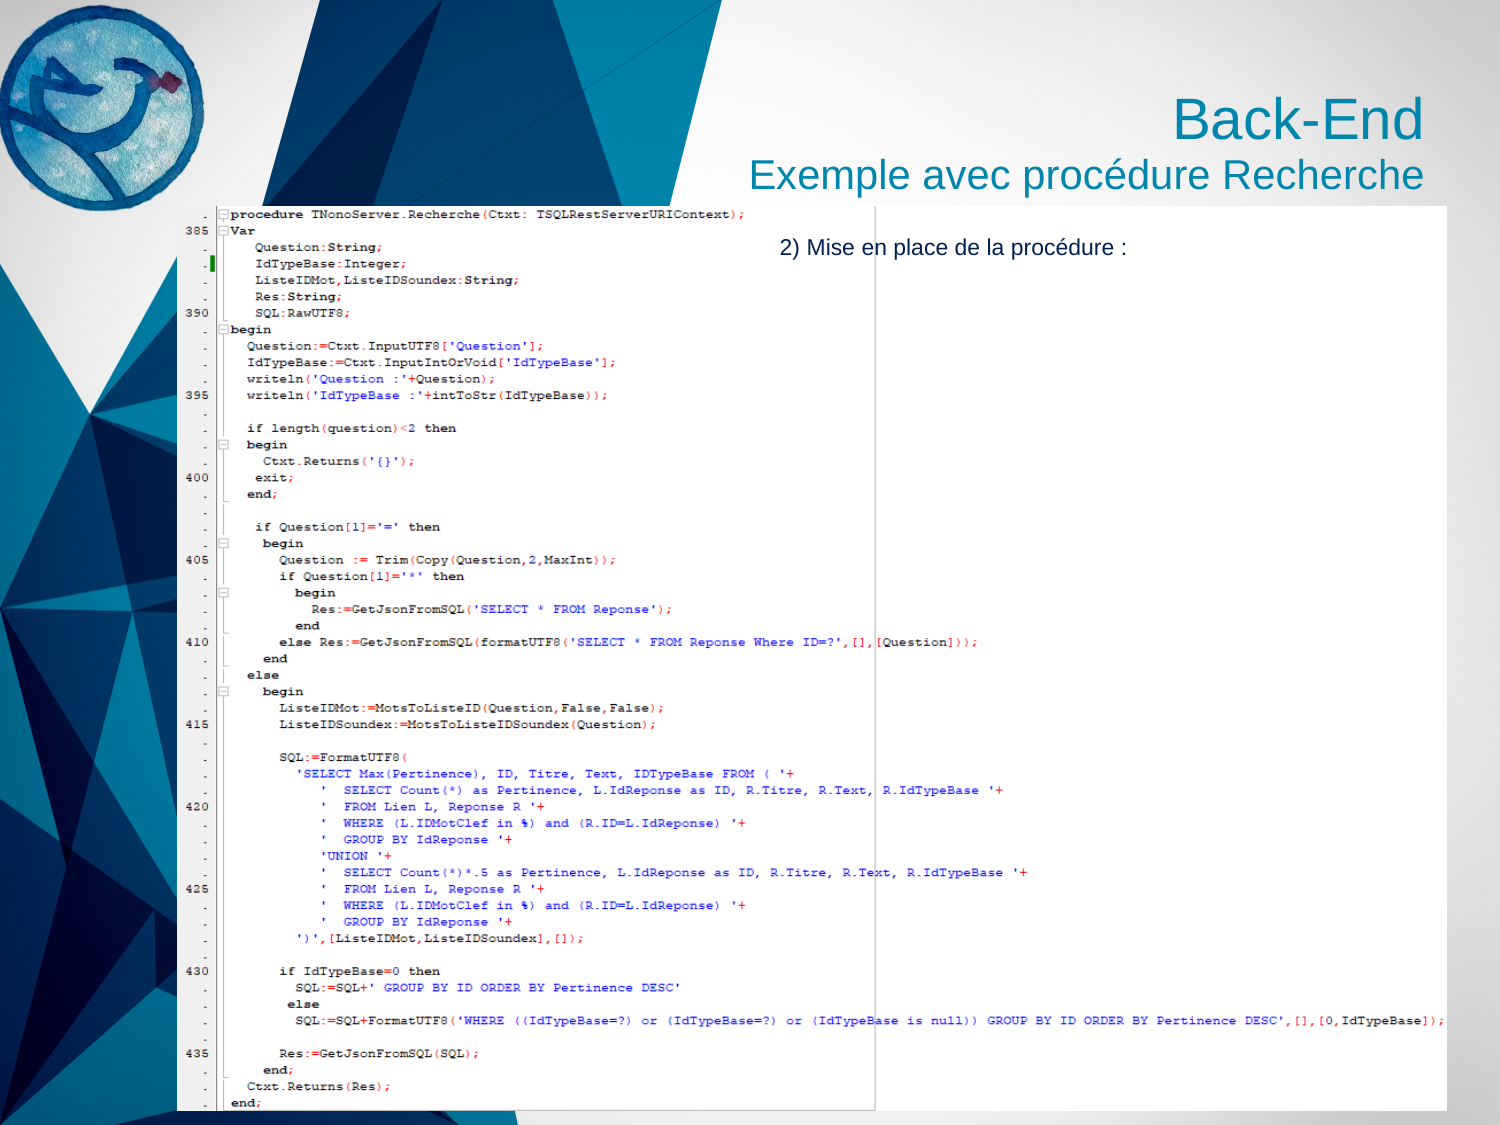

# Back-End Exemple avec procédure Recherche
2) Mise en place de la procédure :
YOUR FOOTER HERE
6